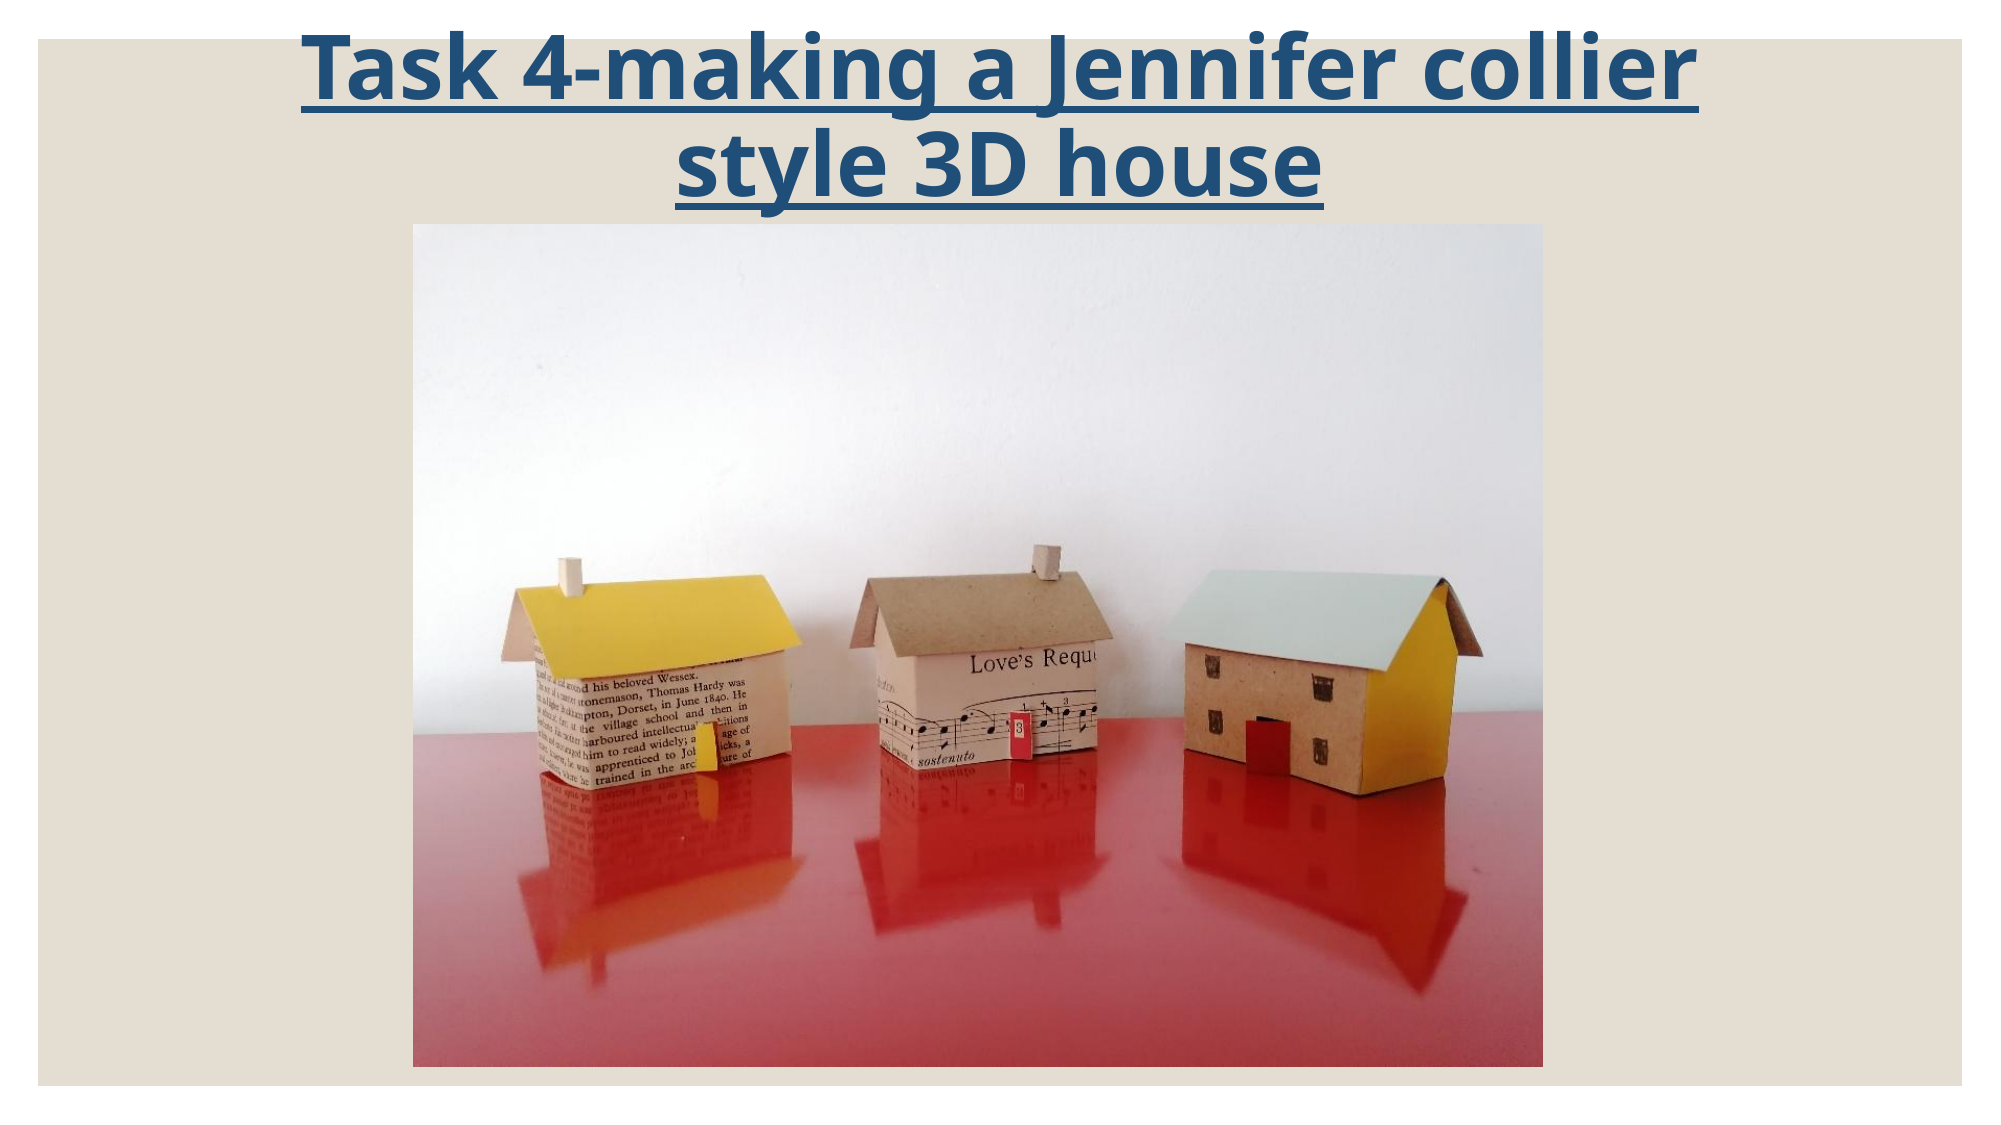

# Task 4-making a Jennifer collier style 3D house